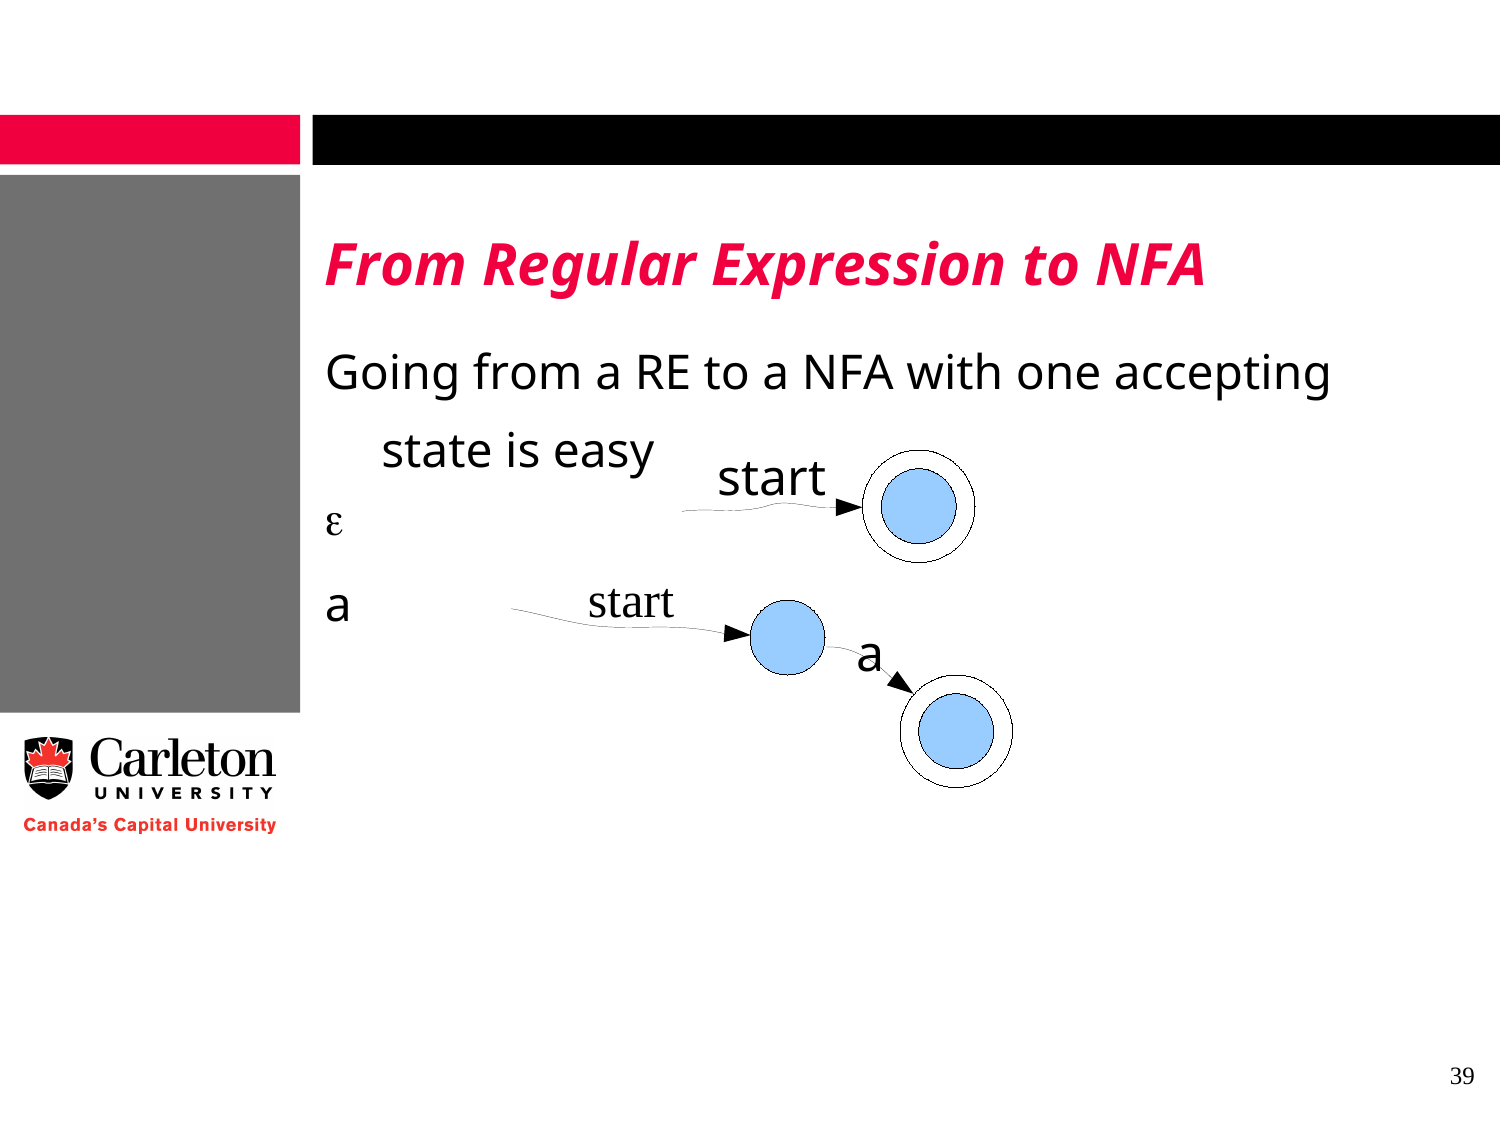

# From Regular Expression to NFA
Going from a RE to a NFA with one accepting state is easy
e
a
start
start
a
39